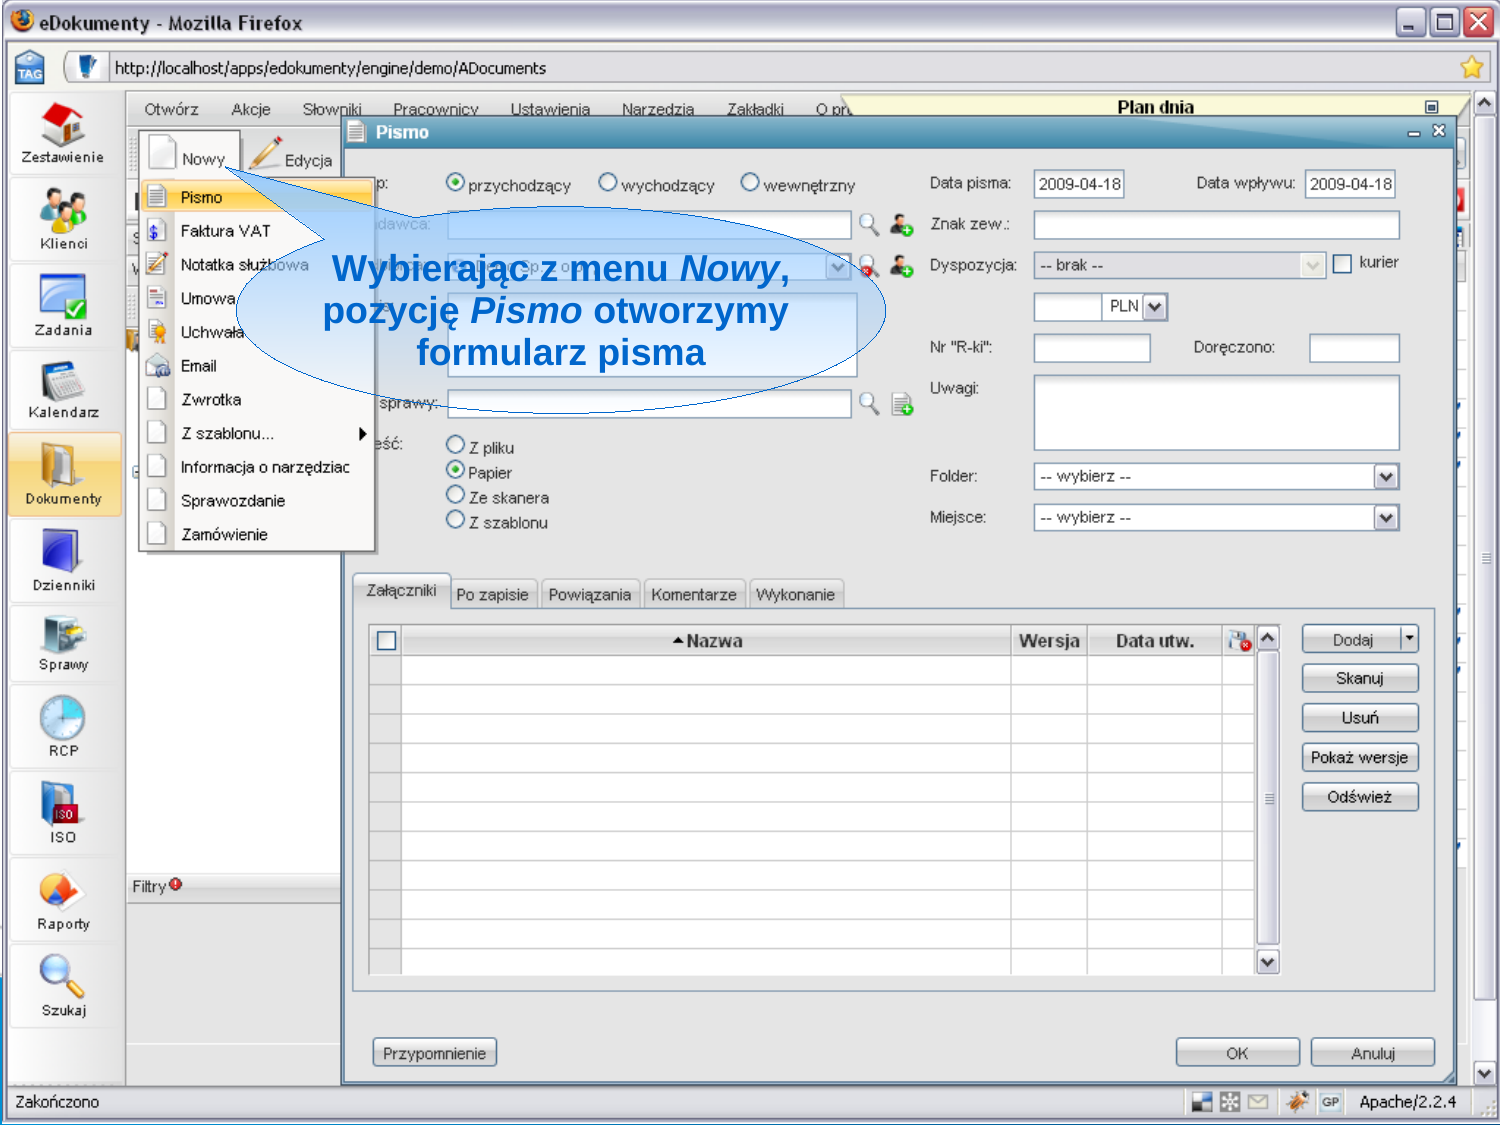

Wybierając z menu Nowy,
pozycję Pismo otworzymy
formularz pisma